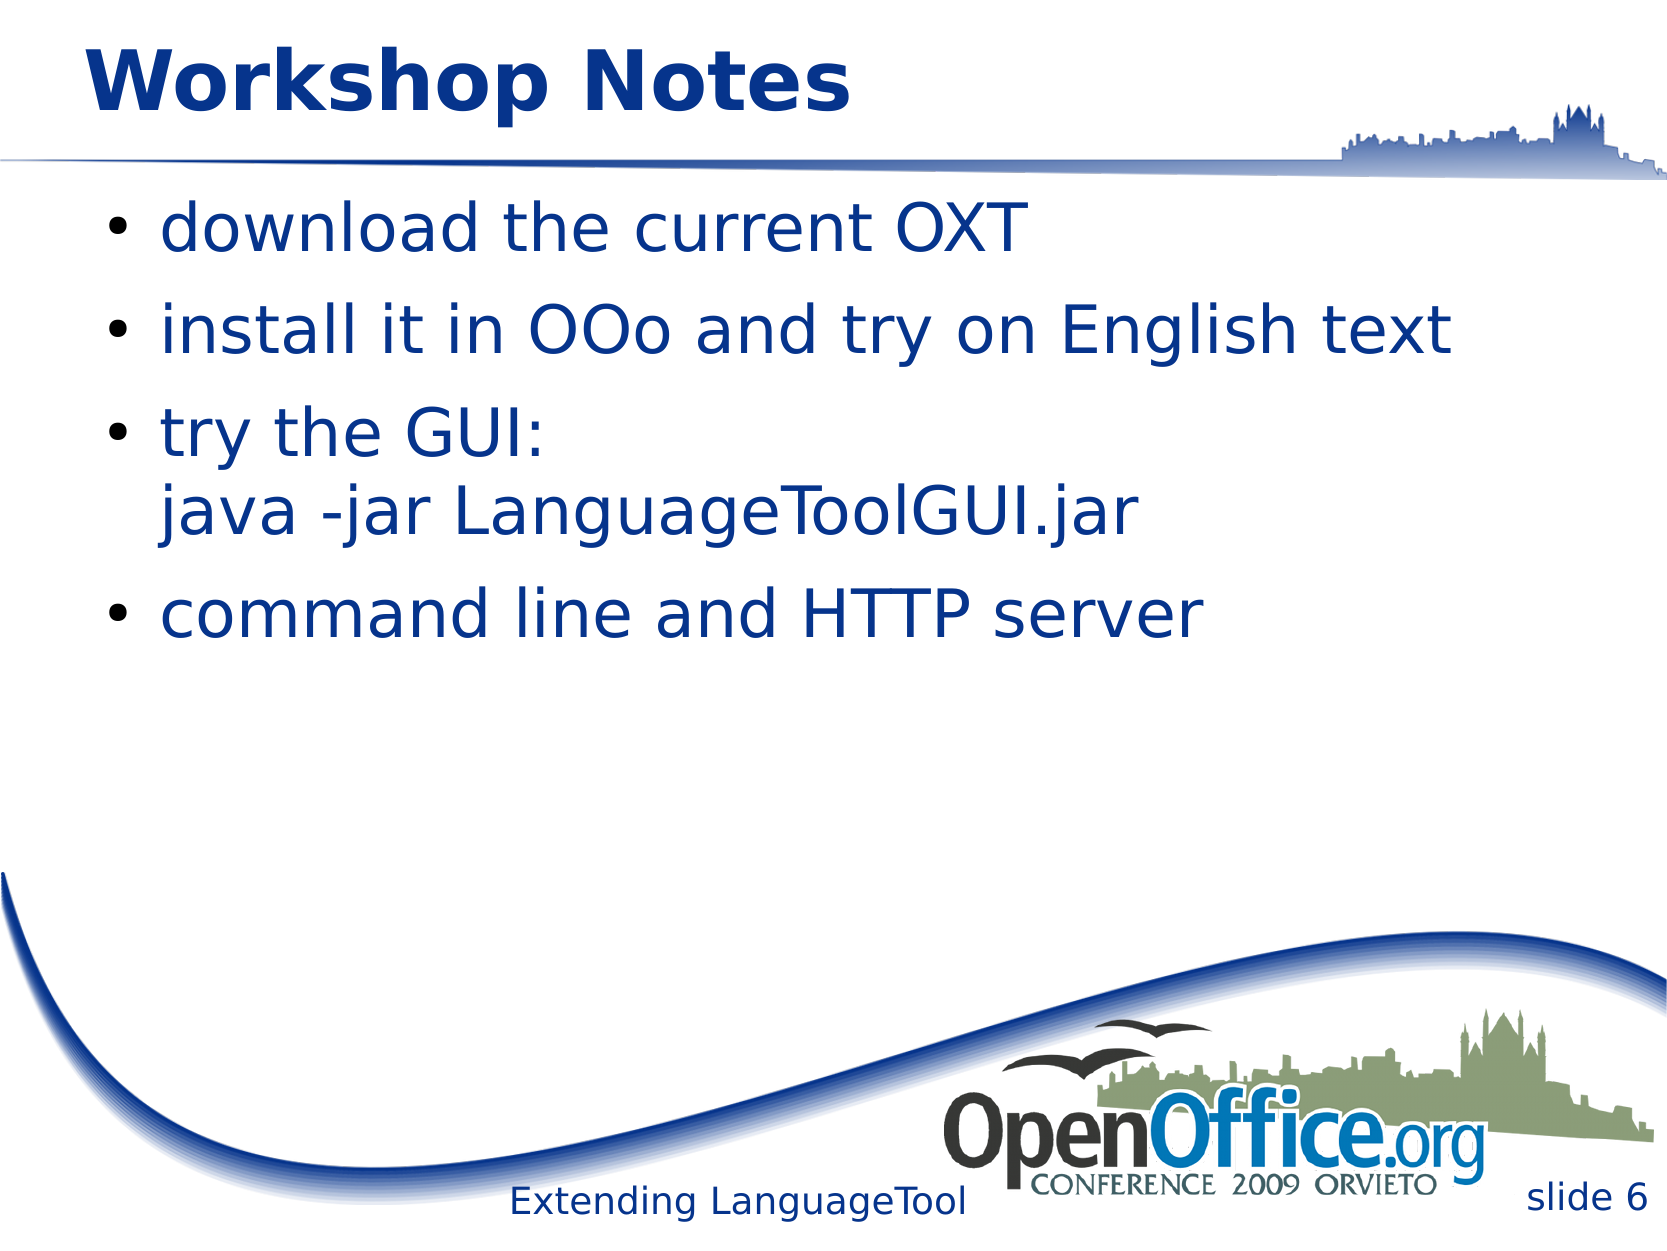

# Workshop Notes
download the current OXT
install it in OOo and try on English text
try the GUI:
java -jar LanguageToolGUI.jar
command line and HTTP server
6
[add your title under View - Footer]